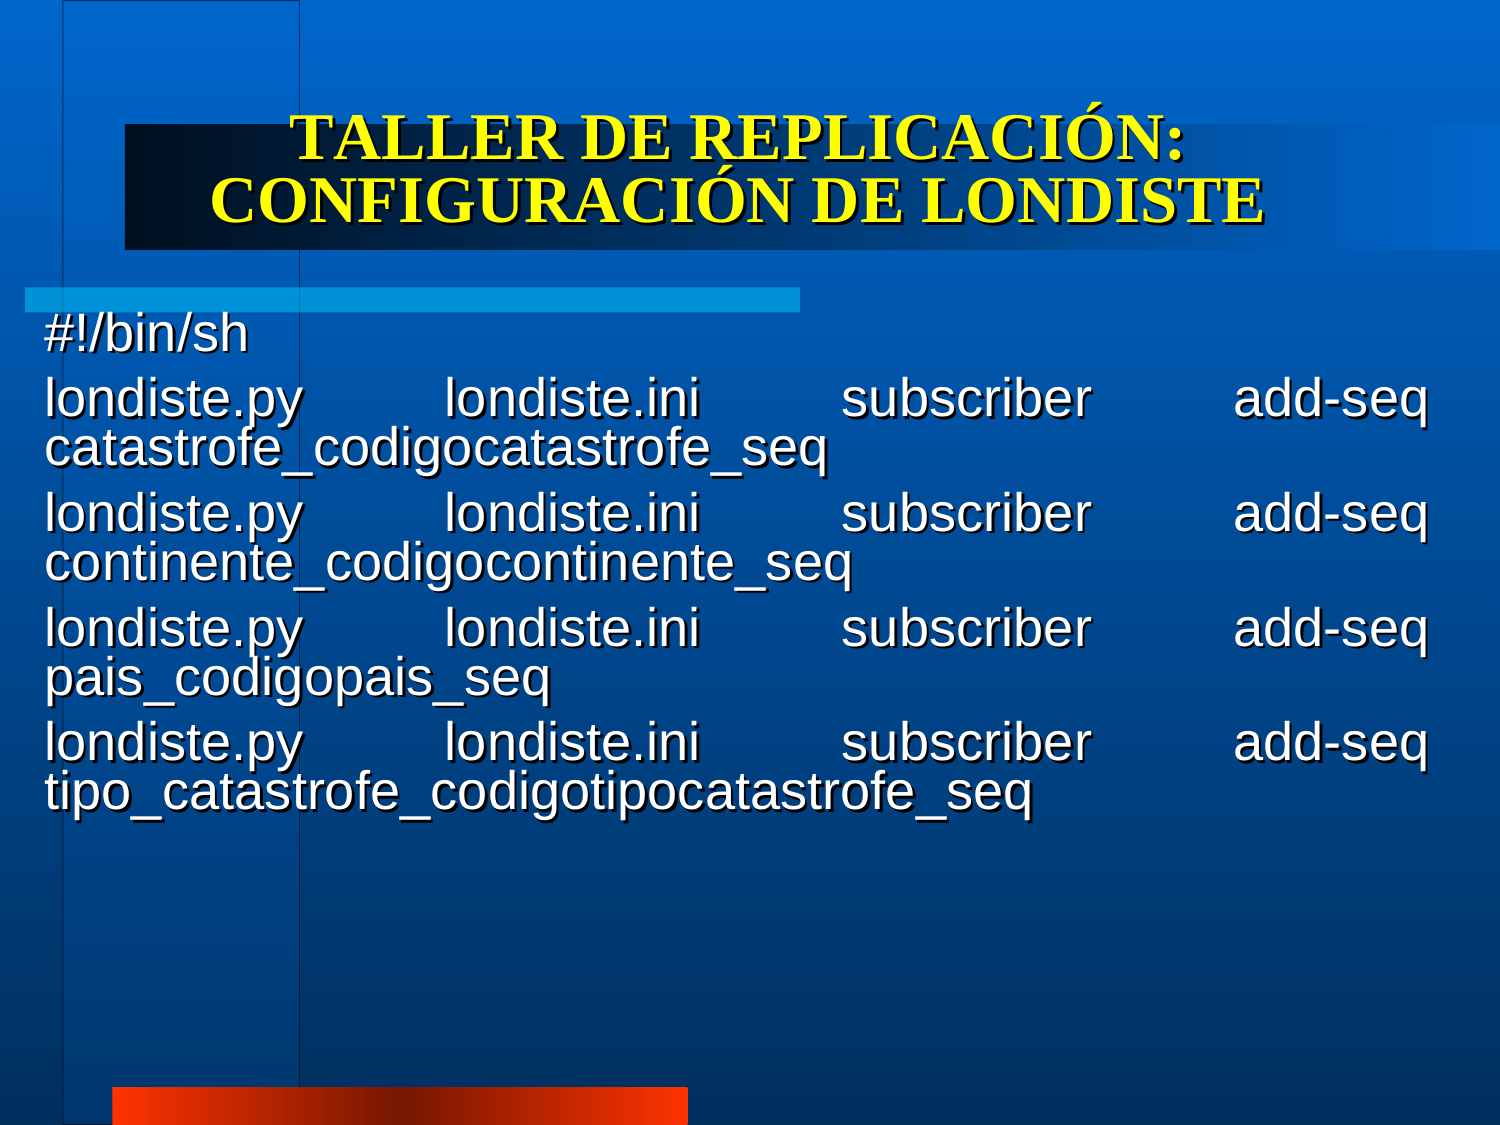

# TALLER DE REPLICACIÓN: CONFIGURACIÓN DE LONDISTE
#!/bin/sh
londiste.py londiste.ini subscriber add-seq catastrofe_codigocatastrofe_seq
londiste.py londiste.ini subscriber add-seq continente_codigocontinente_seq
londiste.py londiste.ini subscriber add-seq pais_codigopais_seq
londiste.py londiste.ini subscriber add-seq tipo_catastrofe_codigotipocatastrofe_seq